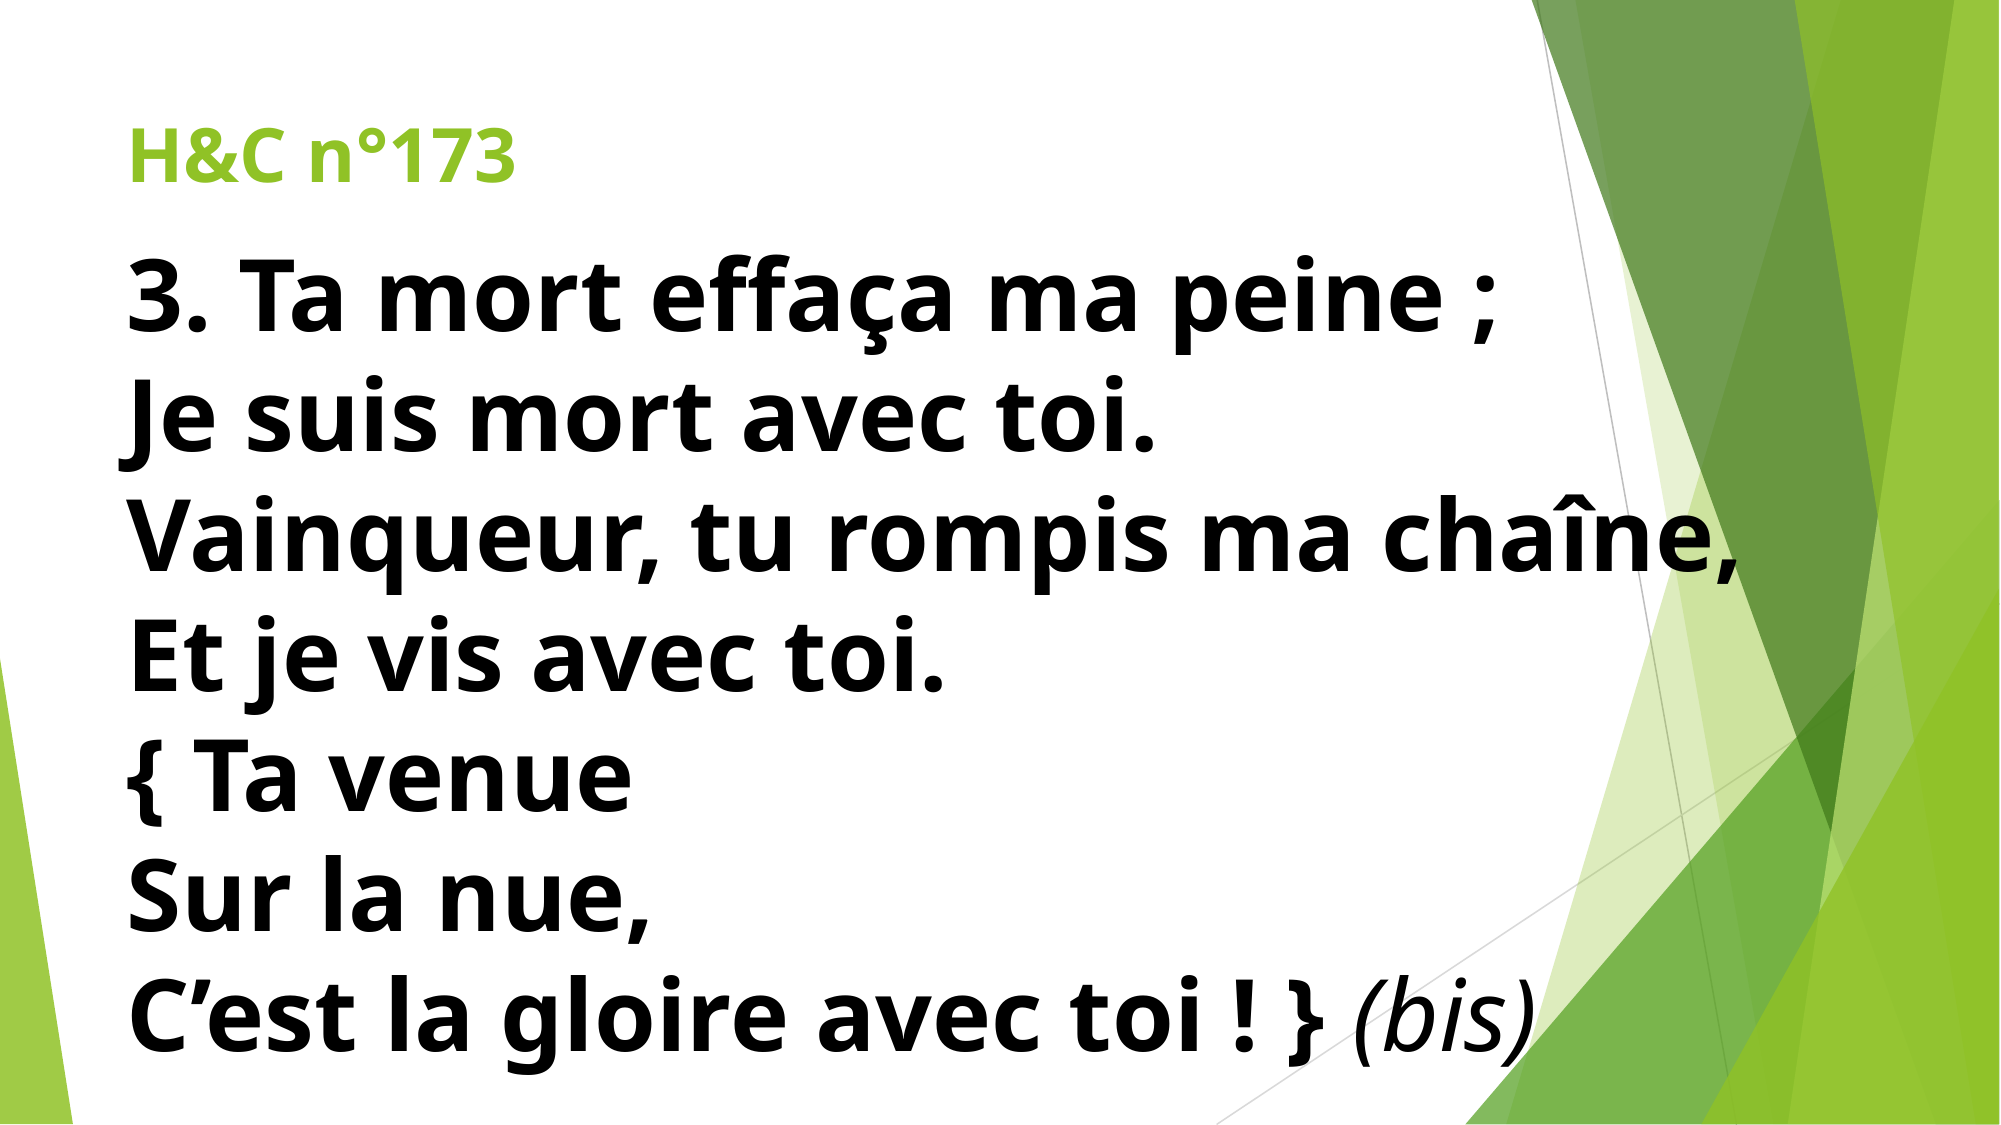

H&C n°173
3. Ta mort effaça ma peine ;
Je suis mort avec toi.
Vainqueur, tu rompis ma chaîne,
Et je vis avec toi.
{ Ta venue
Sur la nue,
C’est la gloire avec toi ! } (bis)